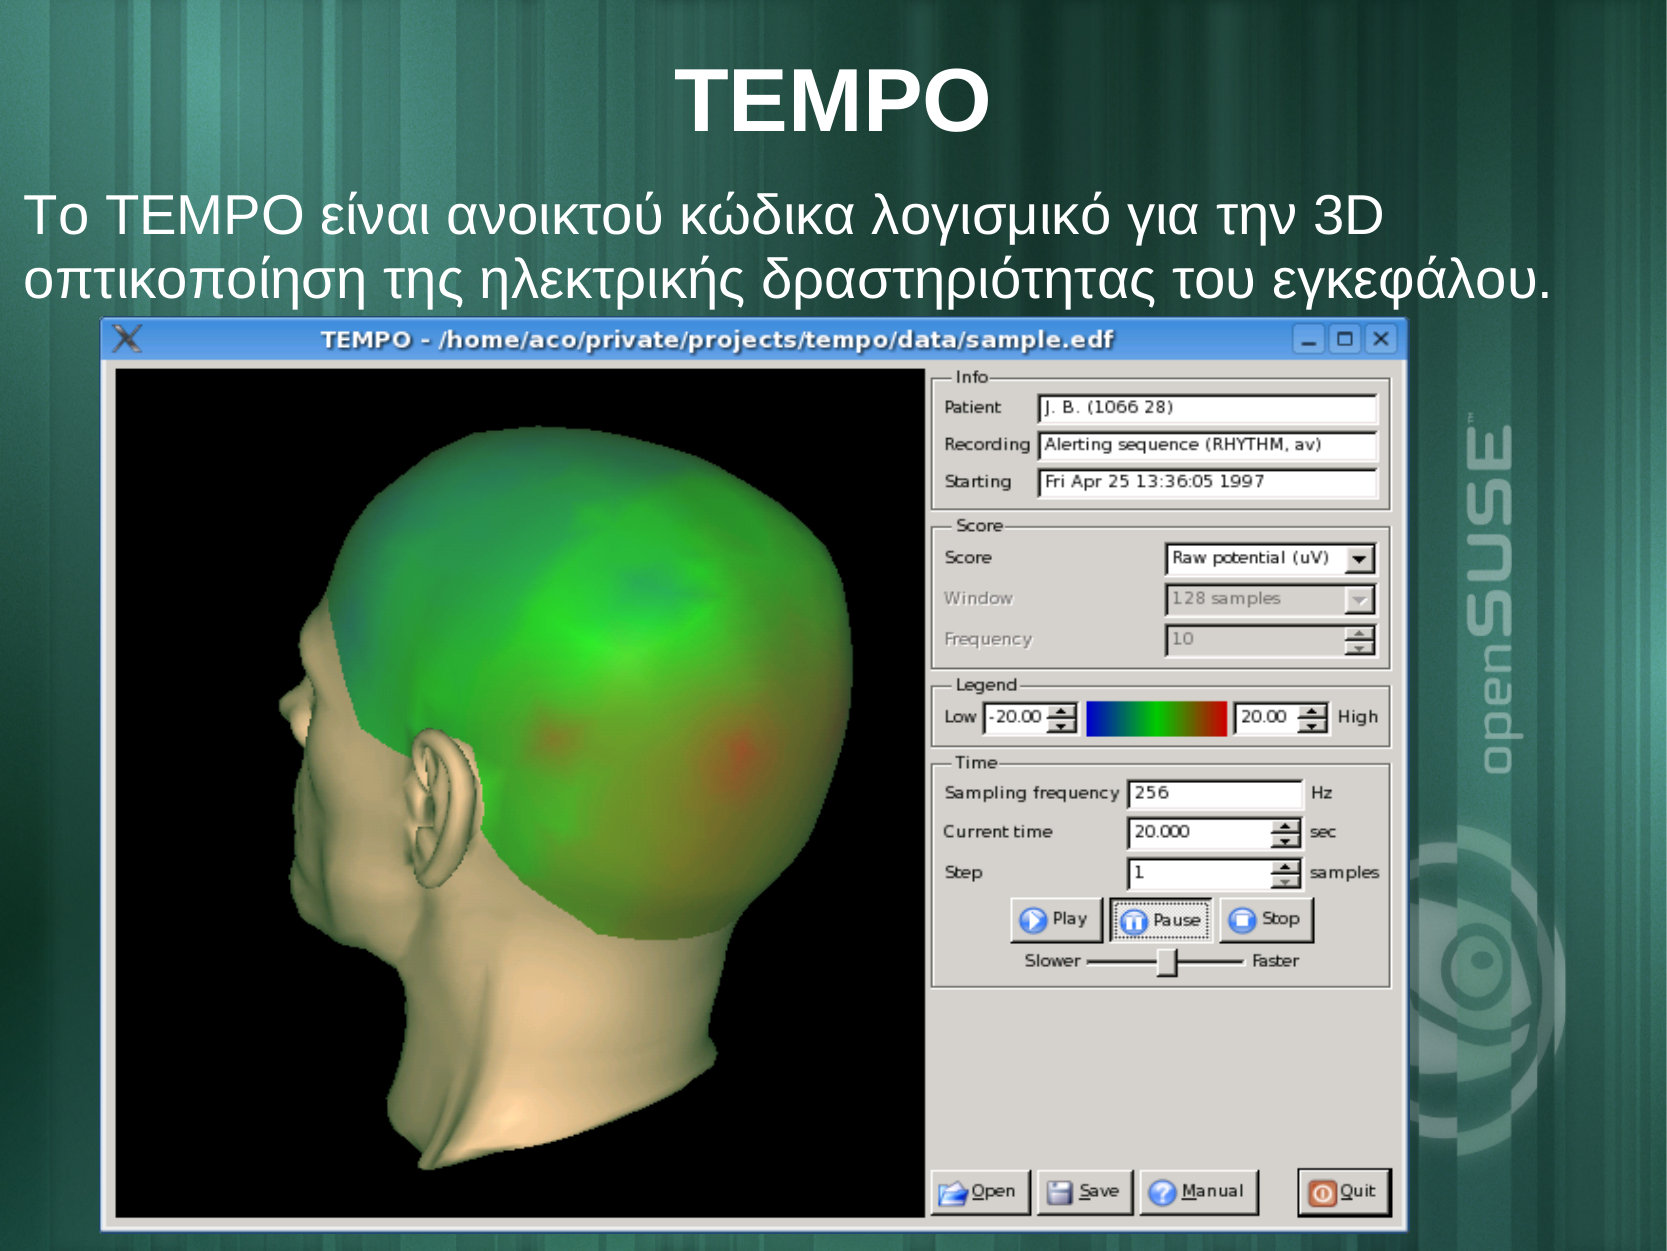

# TEMPO
Το TEMPO είναι ανοικτού κώδικα λογισμικό για την 3D οπτικοποίηση της ηλεκτρικής δραστηριότητας του εγκεφάλου.